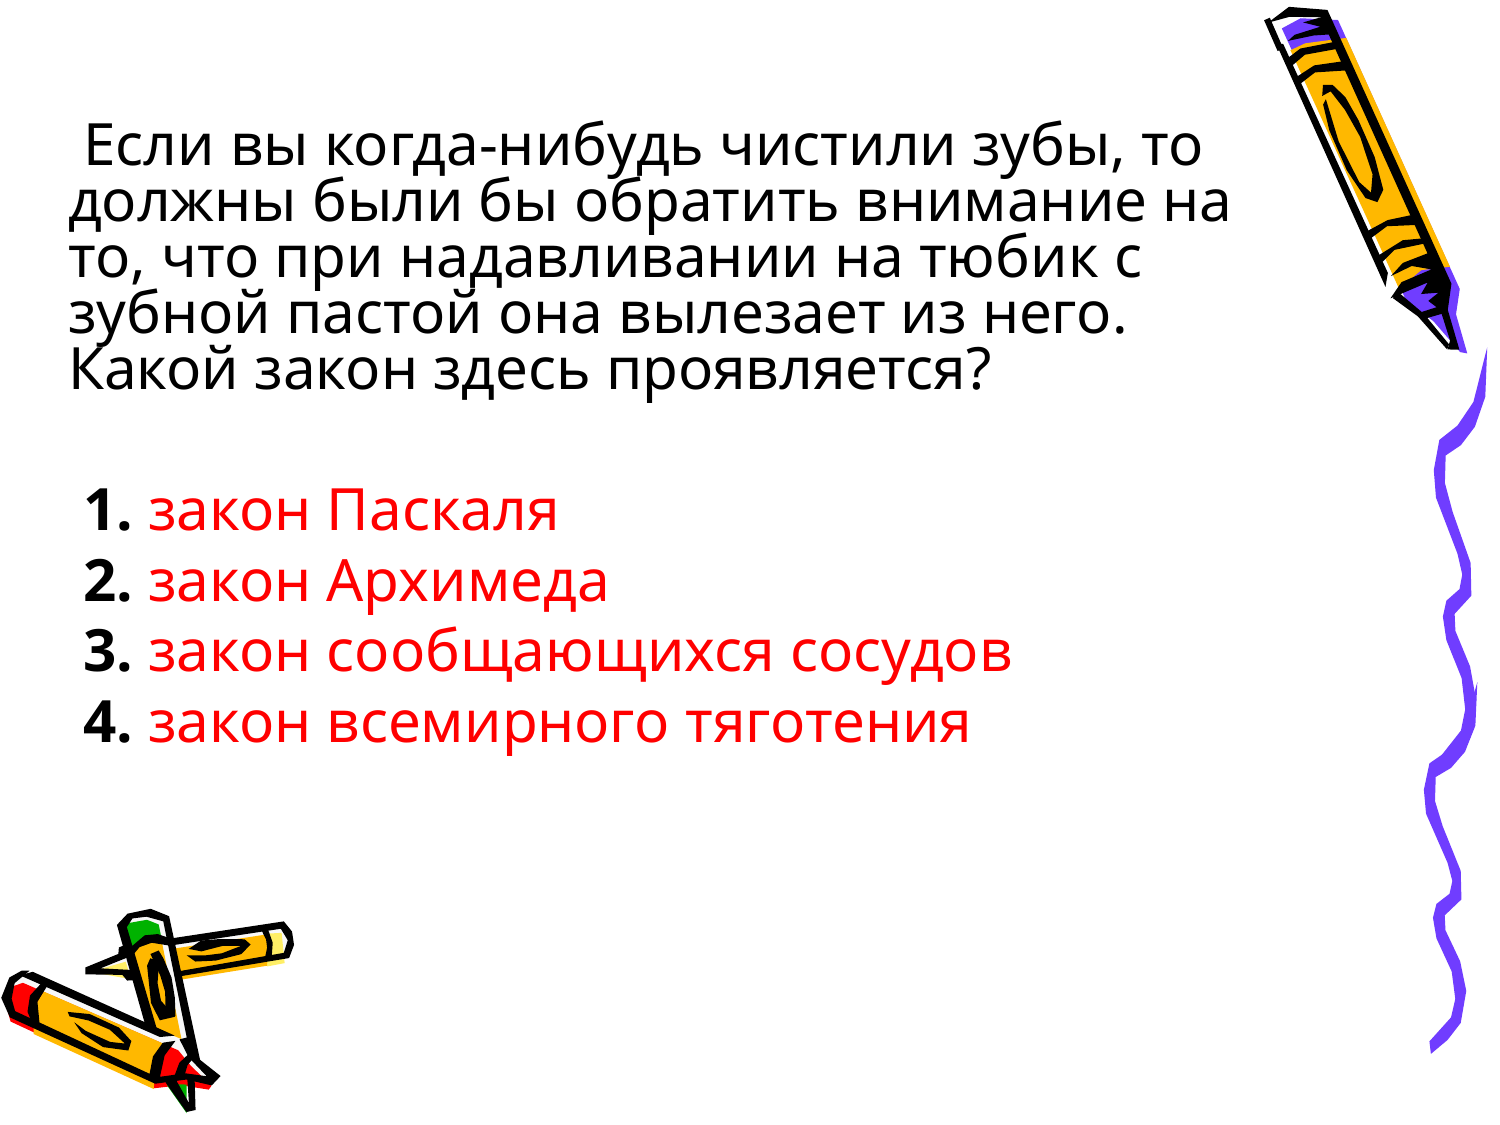

# Если вы когда-нибудь чистили зубы, то должны были бы обратить внимание на то, что при надавливании на тюбик с зубной пастой она вылезает из него. Какой закон здесь проявляется?
 1. закон Паскаля
 2. закон Архимеда
 3. закон сообщающихся сосудов
 4. закон всемирного тяготения